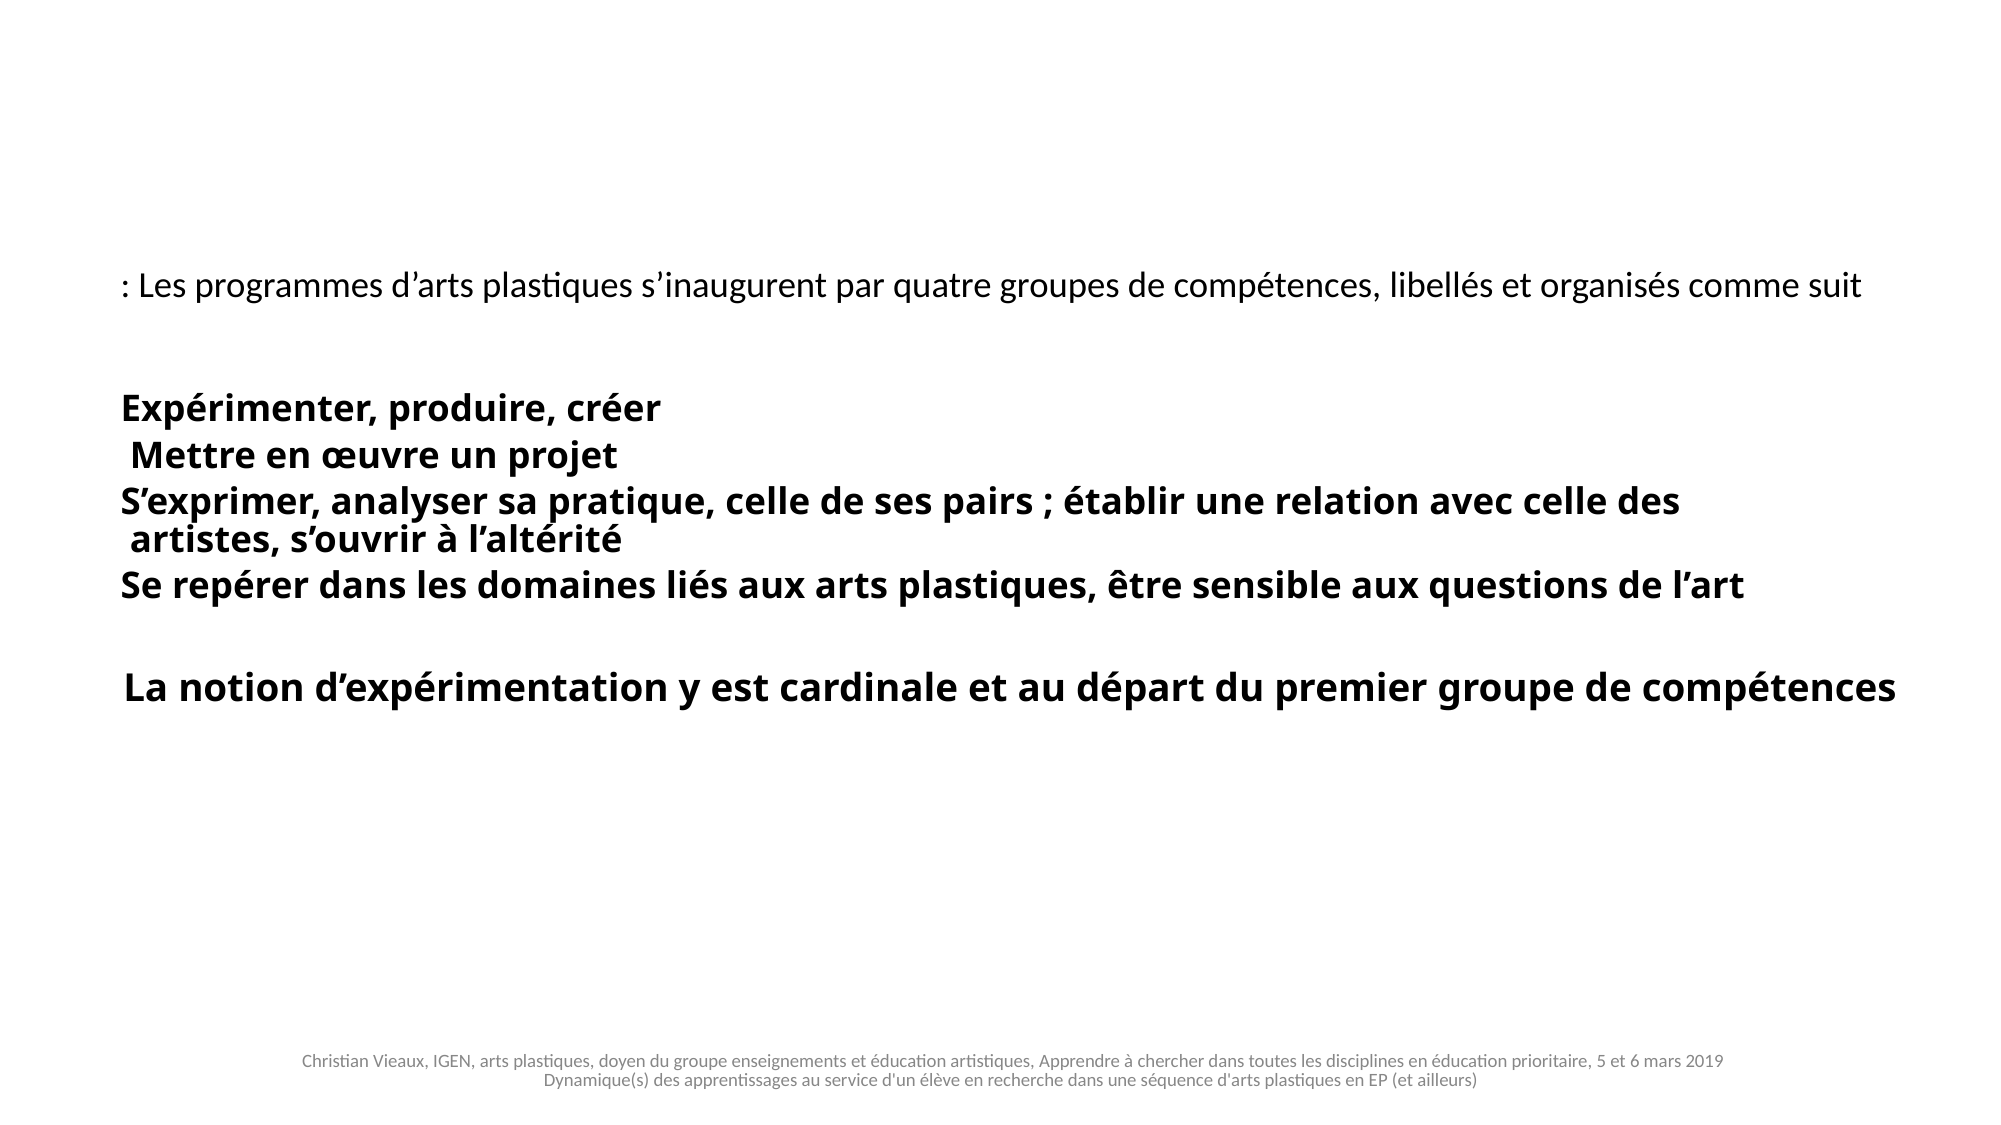

Les programmes d’arts plastiques s’inaugurent par quatre groupes de compétences, libellés et organisés comme suit :
Expérimenter, produire, créer
Mettre en œuvre un projet
S’exprimer, analyser sa pratique, celle de ses pairs ; établir une relation avec celle des artistes, s’ouvrir à l’altérité
Se repérer dans les domaines liés aux arts plastiques, être sensible aux questions de l’art
La notion d’expérimentation y est cardinale et au départ du premier groupe de compétences
Christian Vieaux, IGEN, arts plastiques, doyen du groupe enseignements et éducation artistiques, Apprendre à chercher dans toutes les disciplines en éducation prioritaire, 5 et 6 mars 2019
Dynamique(s) des apprentissages au service d'un élève en recherche dans une séquence d'arts plastiques en EP (et ailleurs)